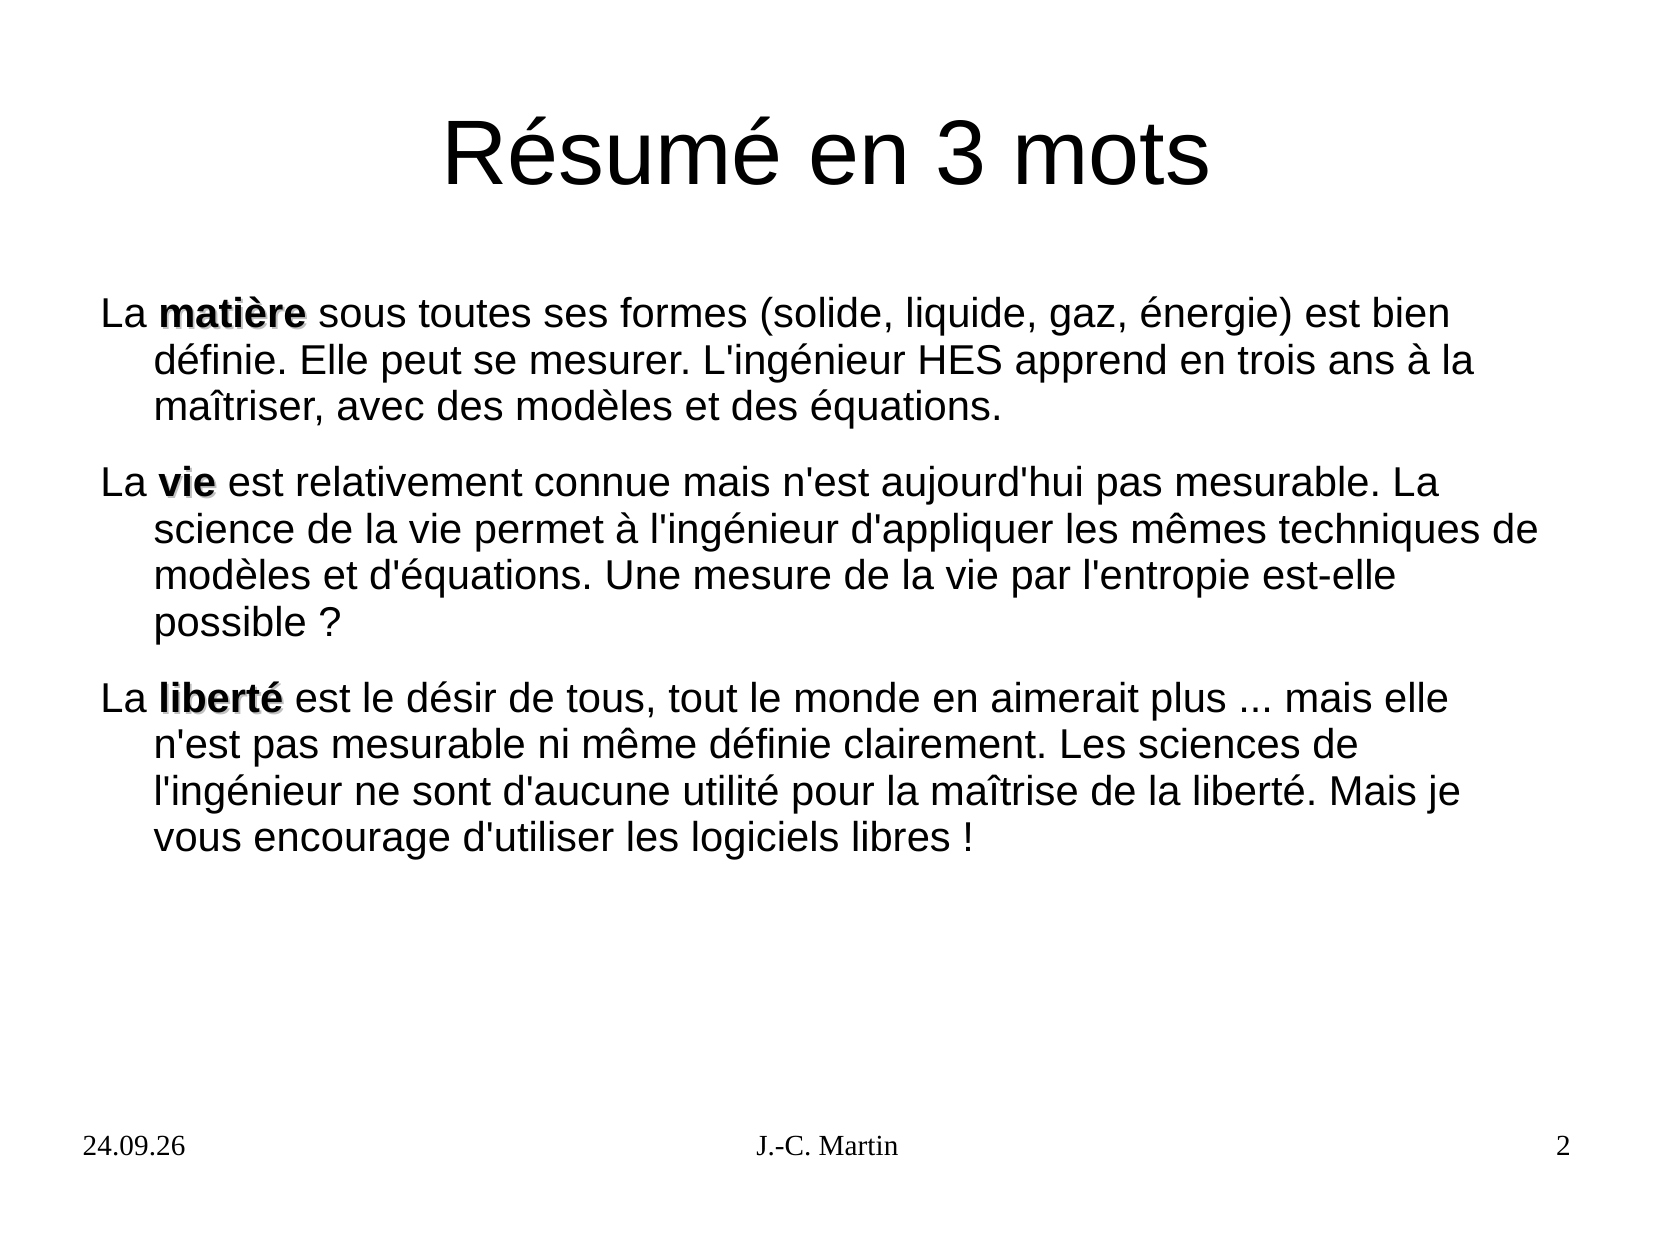

# Résumé en 3 mots
La matière sous toutes ses formes (solide, liquide, gaz, énergie) est bien définie. Elle peut se mesurer. L'ingénieur HES apprend en trois ans à la maîtriser, avec des modèles et des équations.
La vie est relativement connue mais n'est aujourd'hui pas mesurable. La science de la vie permet à l'ingénieur d'appliquer les mêmes techniques de modèles et d'équations. Une mesure de la vie par l'entropie est-elle possible ?
La liberté est le désir de tous, tout le monde en aimerait plus ... mais elle n'est pas mesurable ni même définie clairement. Les sciences de l'ingénieur ne sont d'aucune utilité pour la maîtrise de la liberté. Mais je vous encourage d'utiliser les logiciels libres !
J.-C. Martin
2